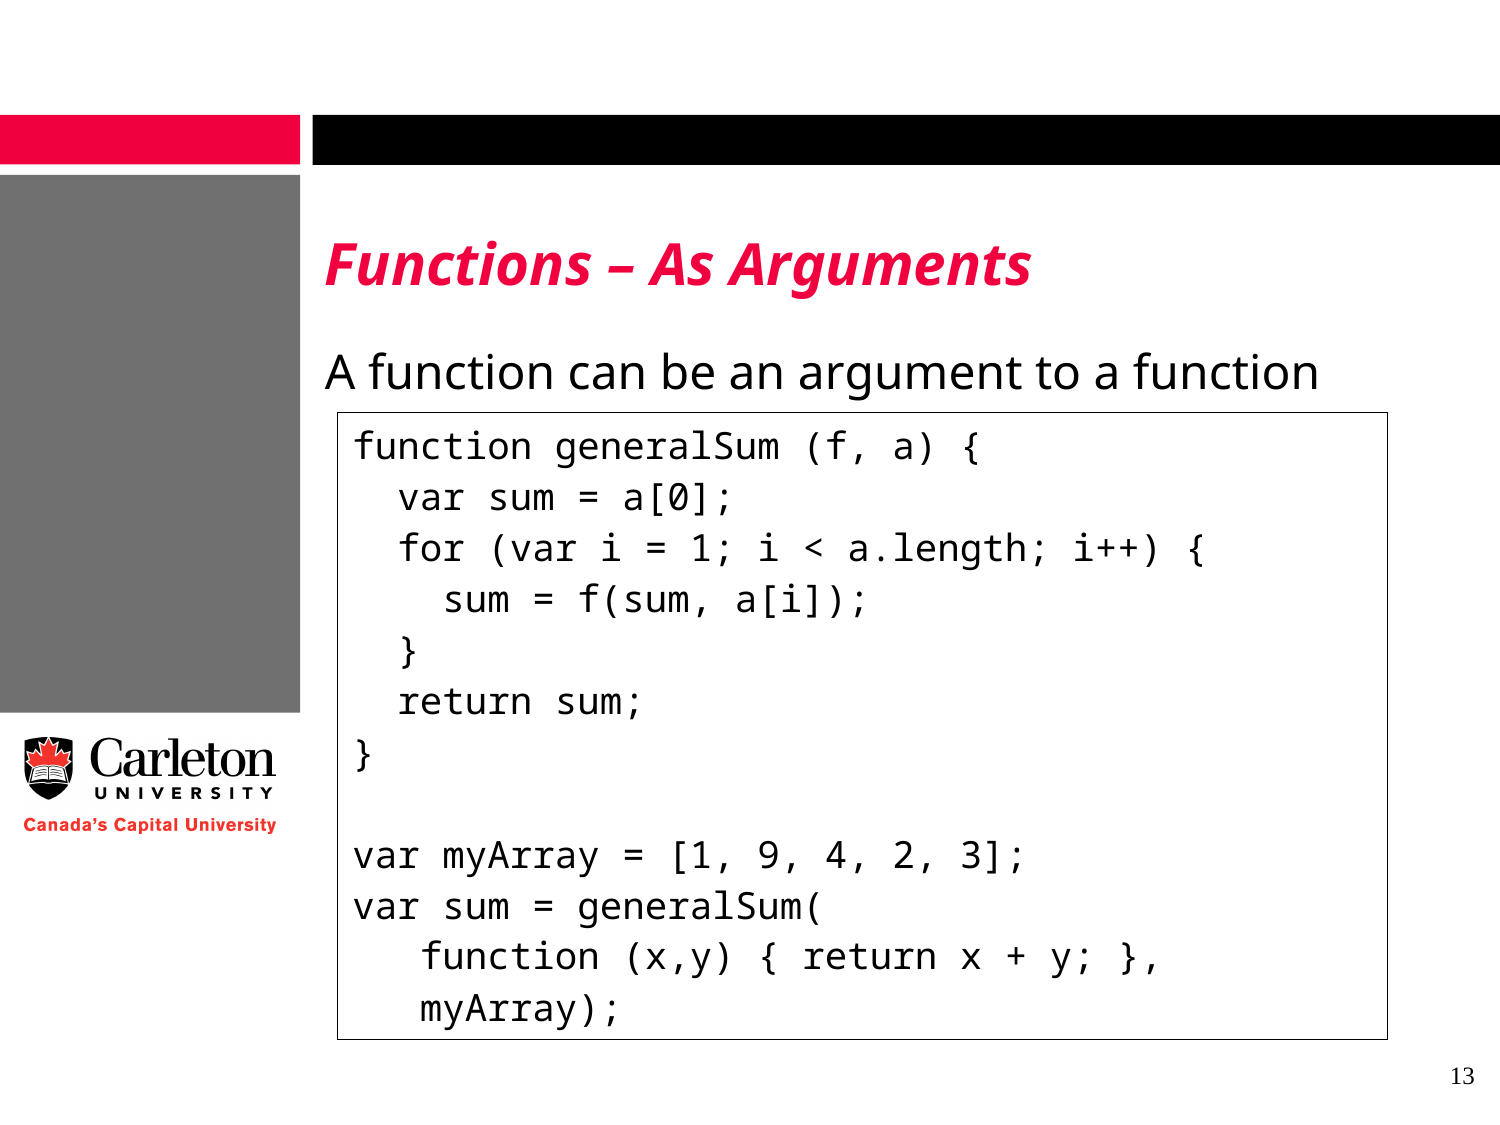

# Functions – As Arguments
A function can be an argument to a function
function generalSum (f, a) {
 var sum = a[0];
 for (var i = 1; i < a.length; i++) {
 sum = f(sum, a[i]);
 }
 return sum;
}
var myArray = [1, 9, 4, 2, 3];
var sum = generalSum(
 function (x,y) { return x + y; },
 myArray);
13